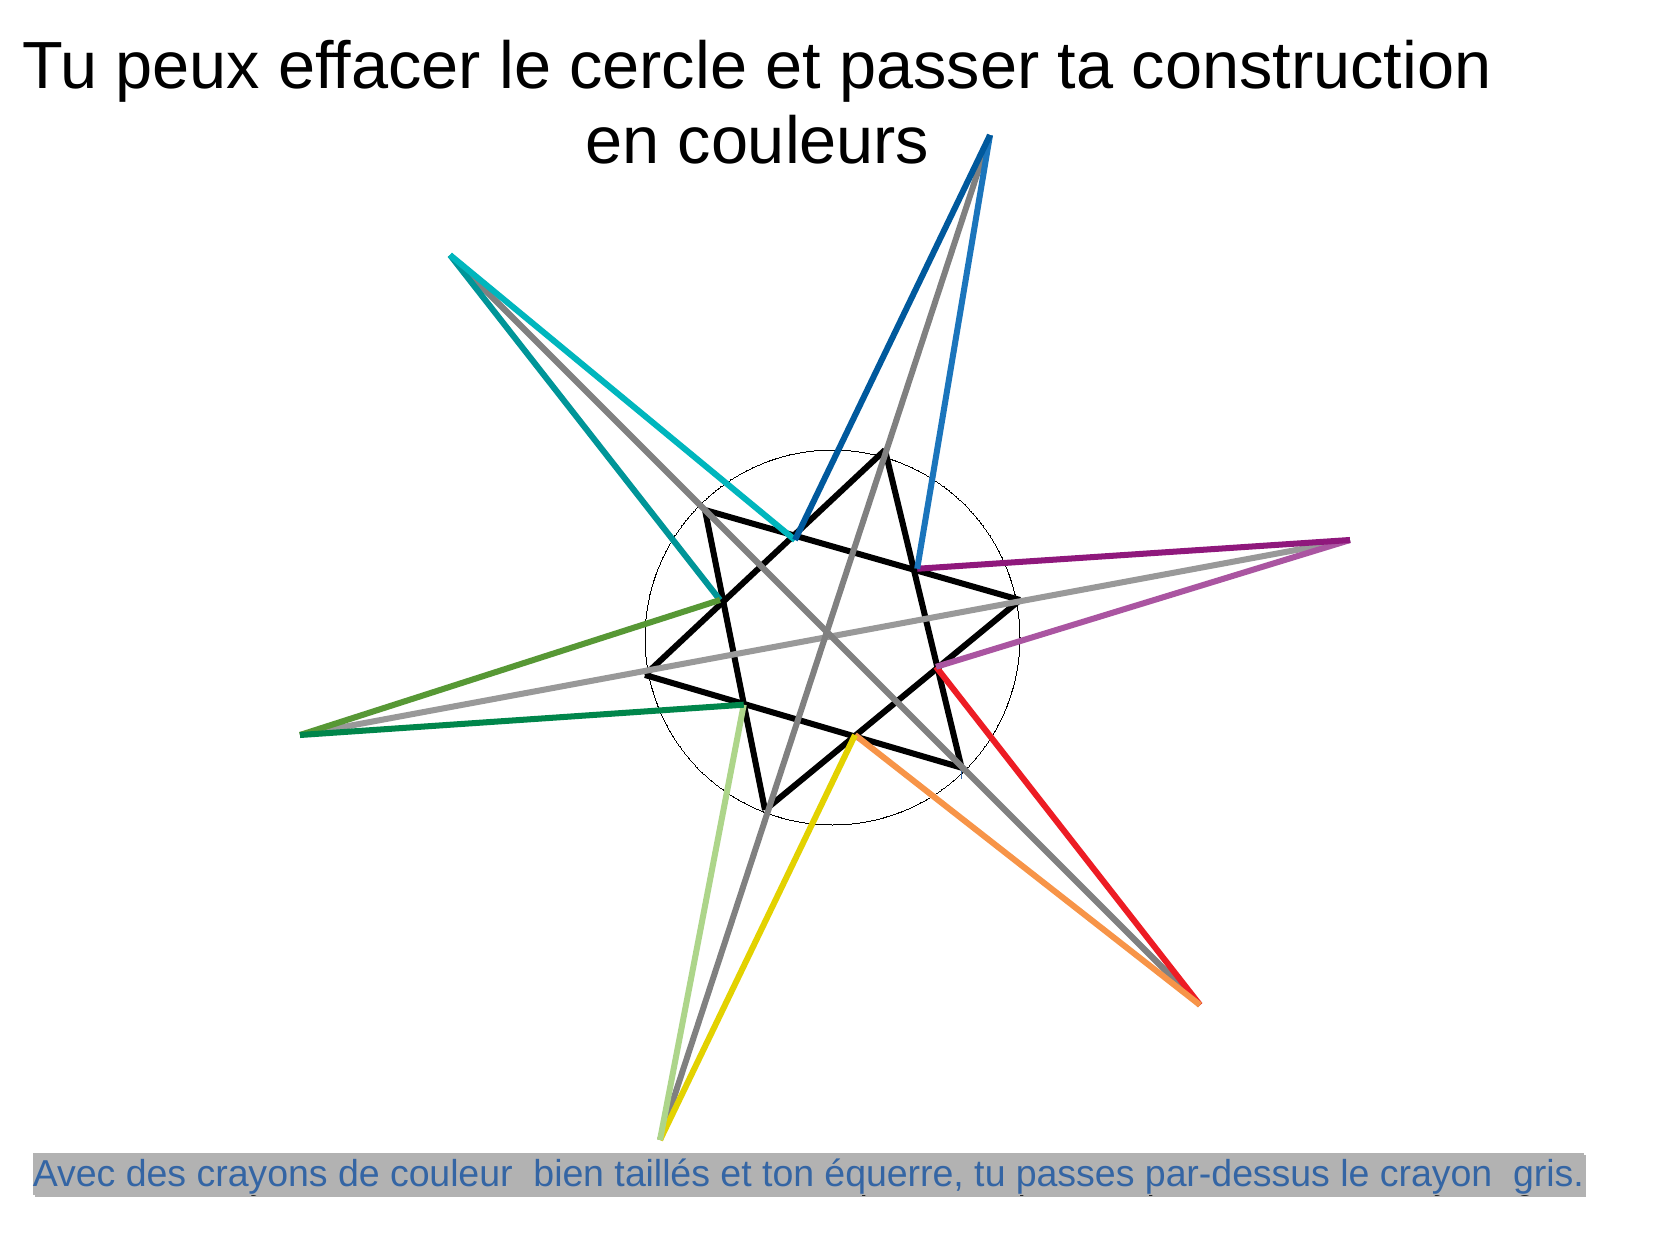

# Tu peux effacer le cercle et passer ta construction en couleurs
Avec des crayons de couleur bien taillés et ton équerre, tu passes par-dessus le crayon gris.